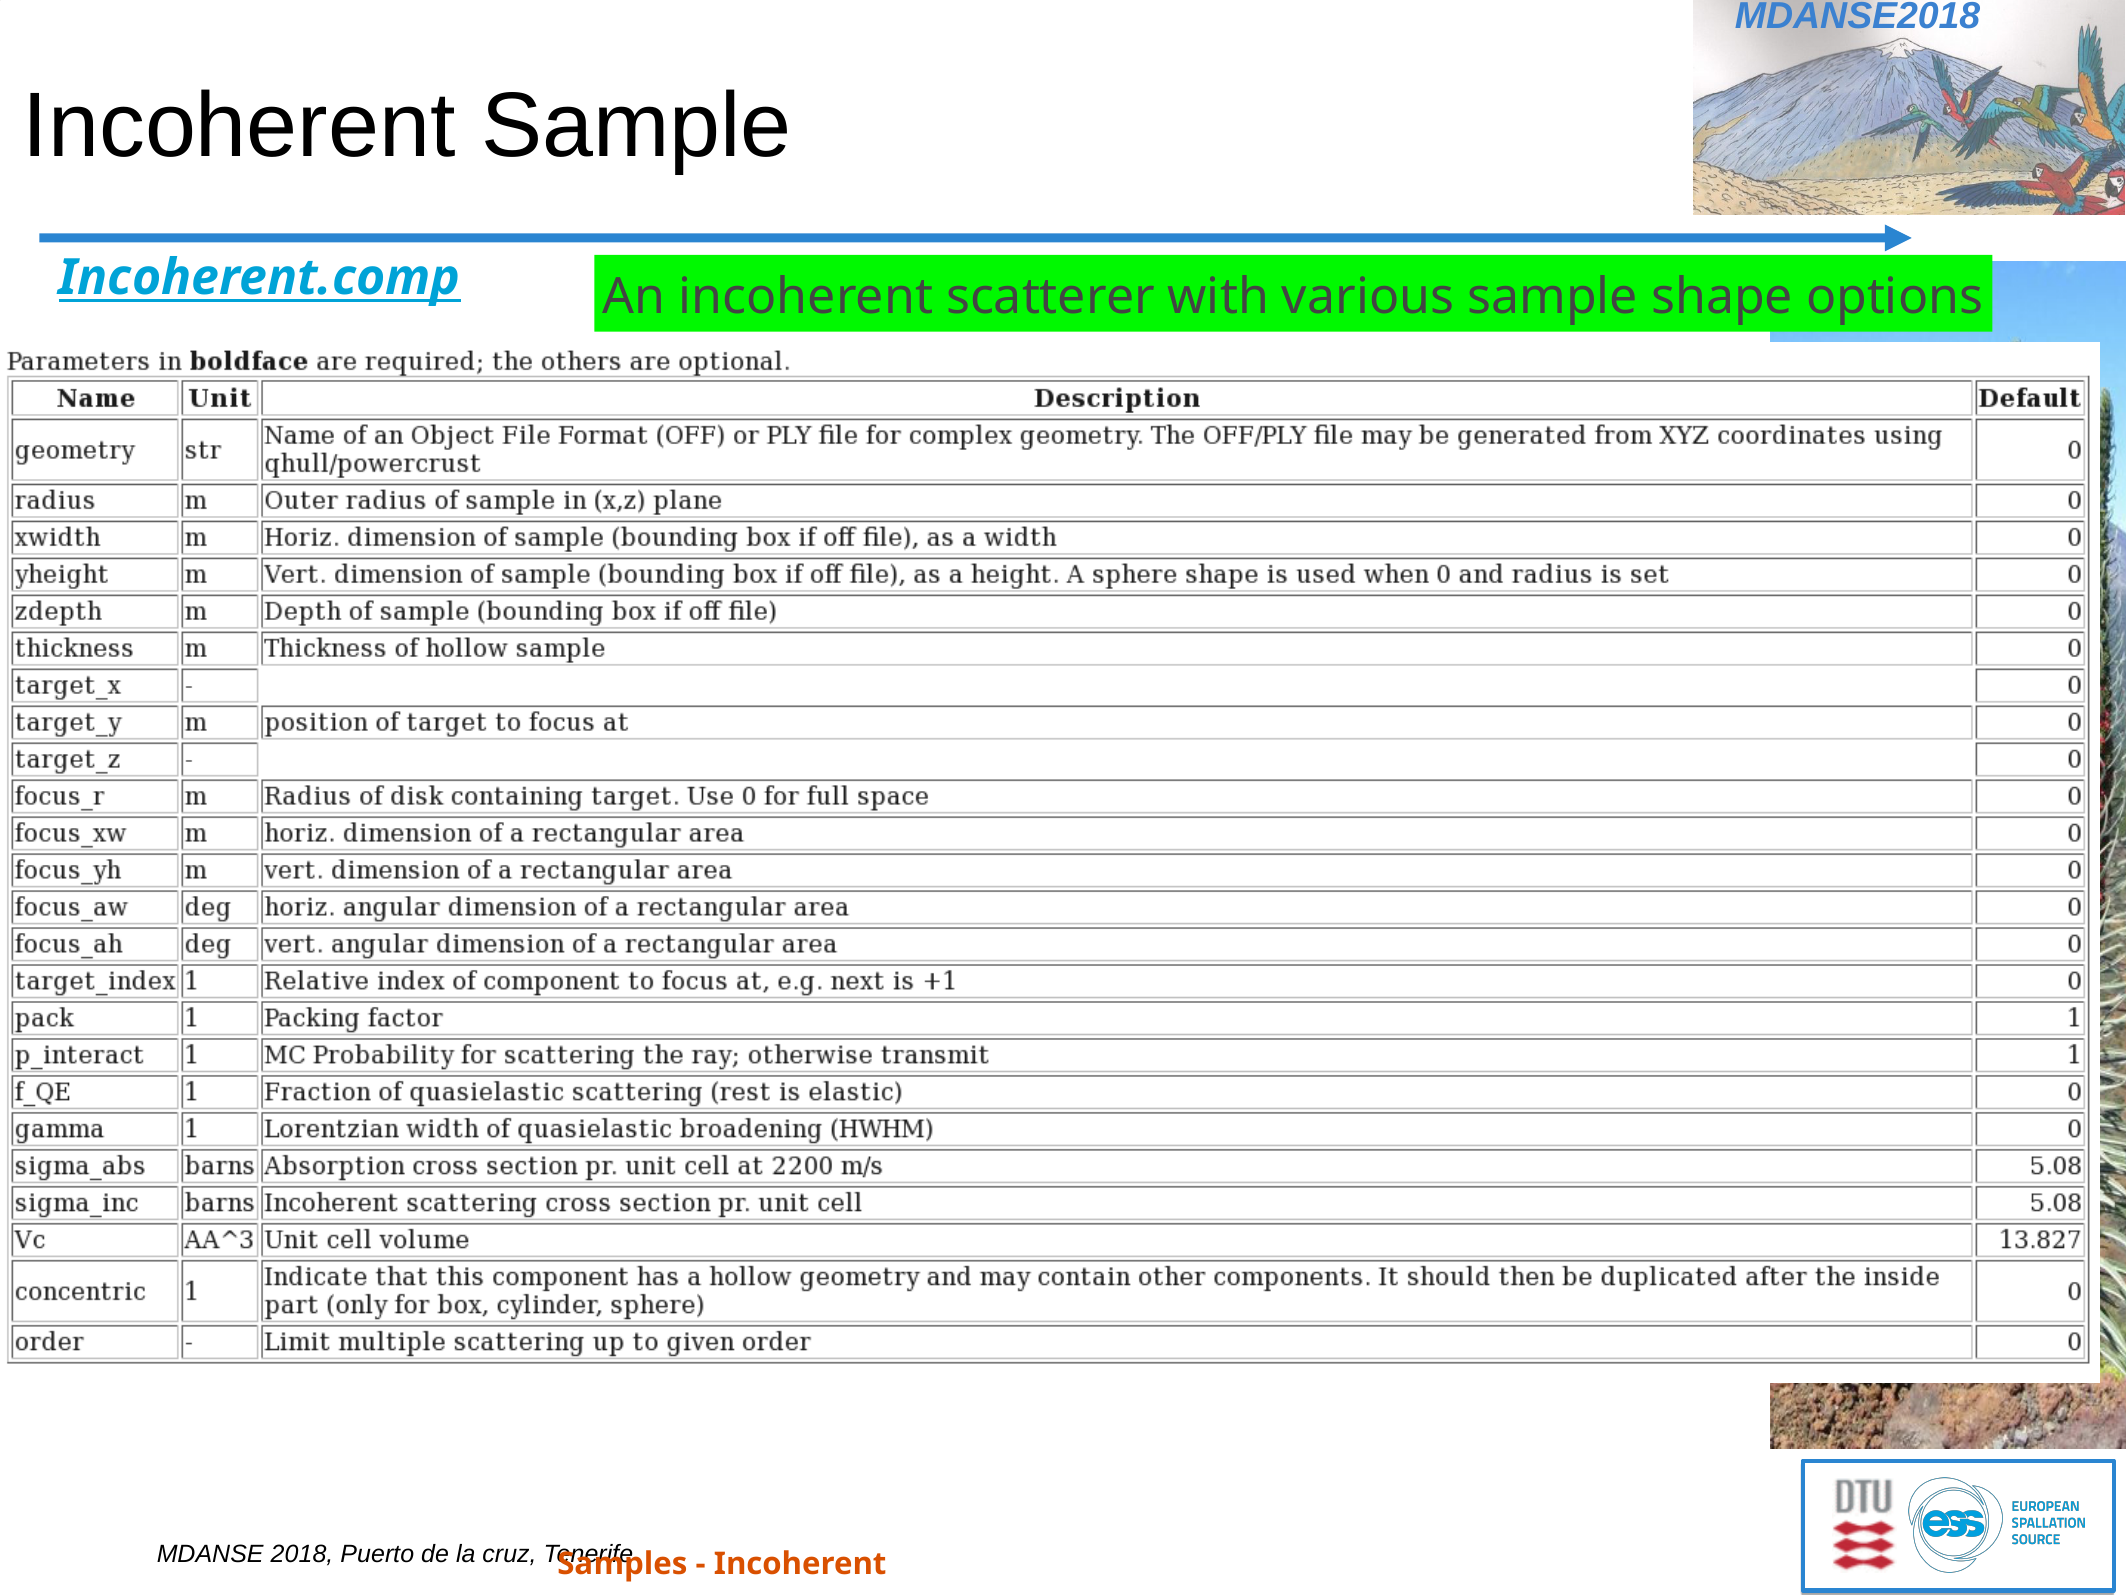

# Incoherent Sample
Incoherent.comp
An incoherent scatterer with various sample shape options
Samples - Incoherent